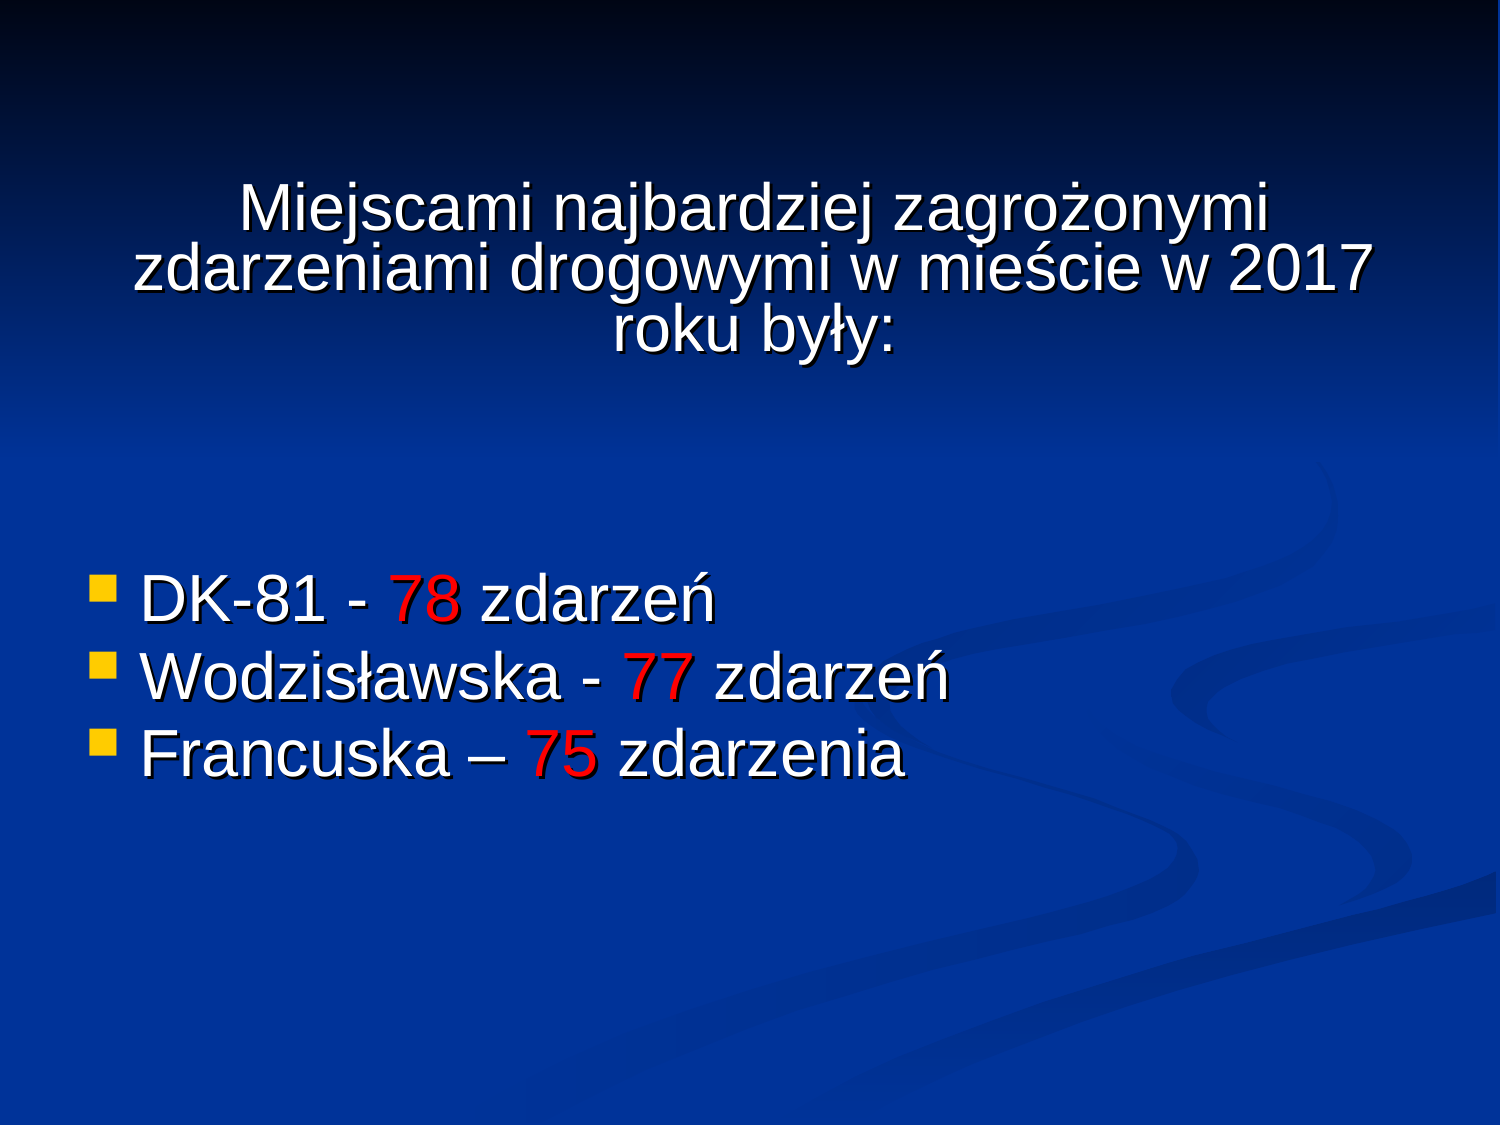

# Miejscami najbardziej zagrożonymi zdarzeniami drogowymi w mieście w 2017 roku były:
DK-81 - 78 zdarzeń
Wodzisławska - 77 zdarzeń
Francuska – 75 zdarzenia